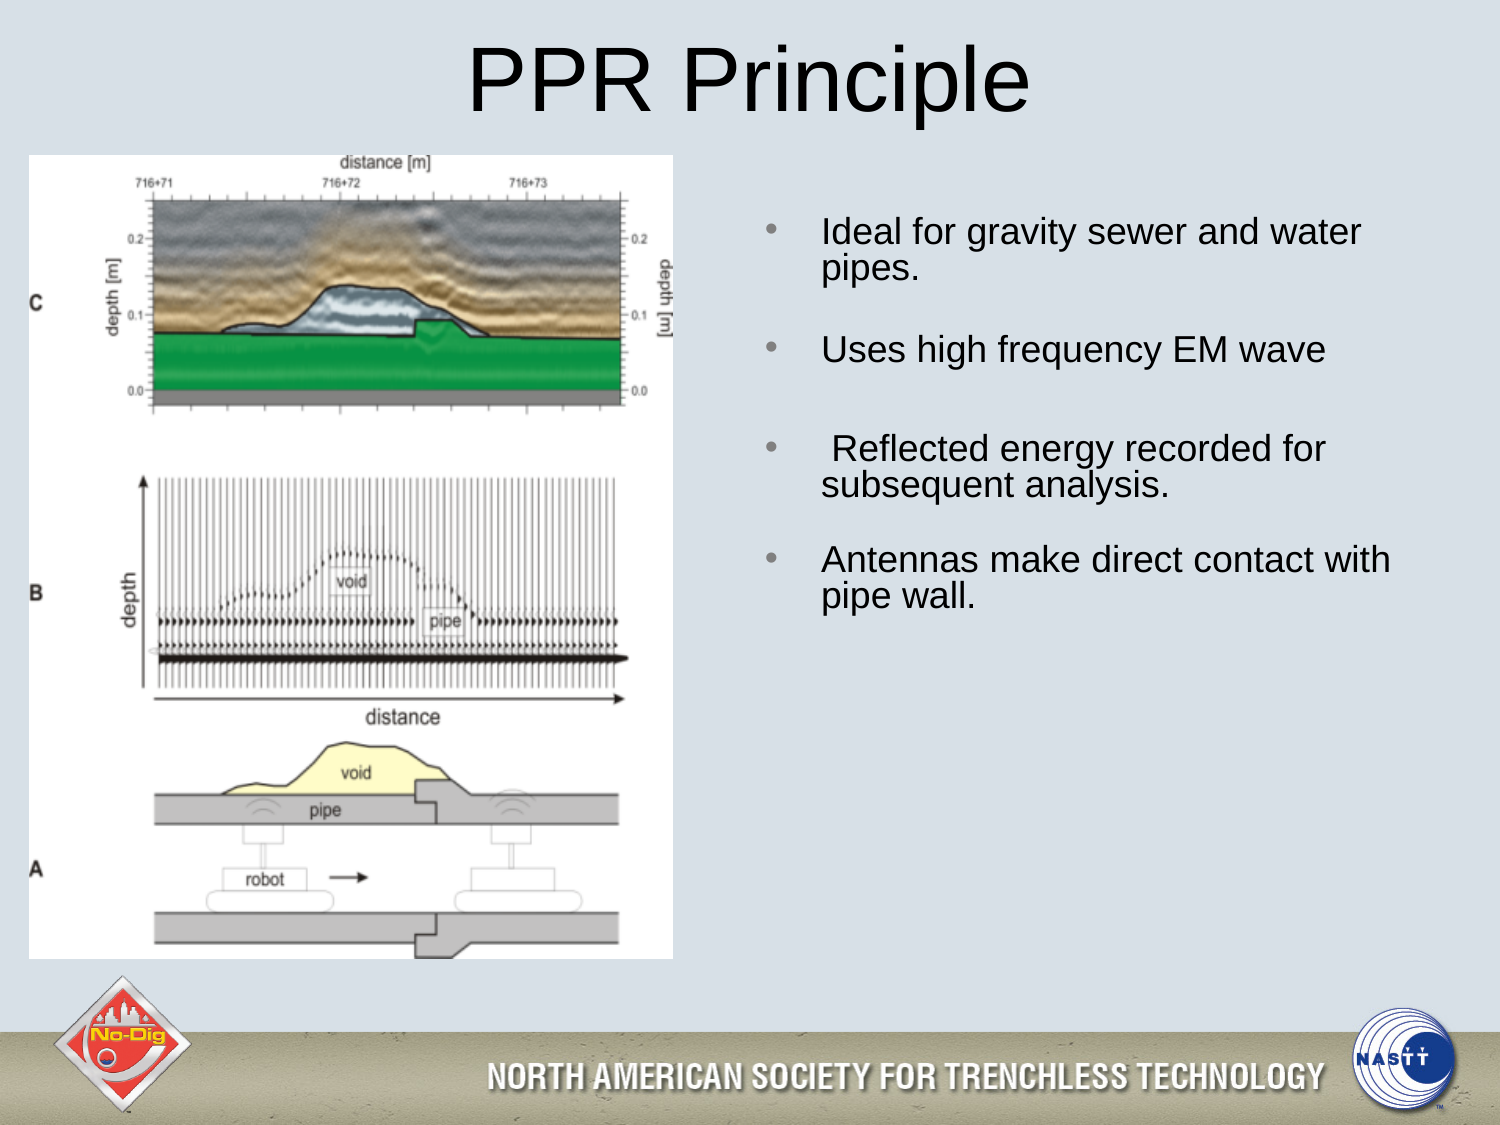

PPR Principle
Ideal for gravity sewer and water pipes.
Uses high frequency EM wave
 Reflected energy recorded for subsequent analysis.
Antennas make direct contact with pipe wall.